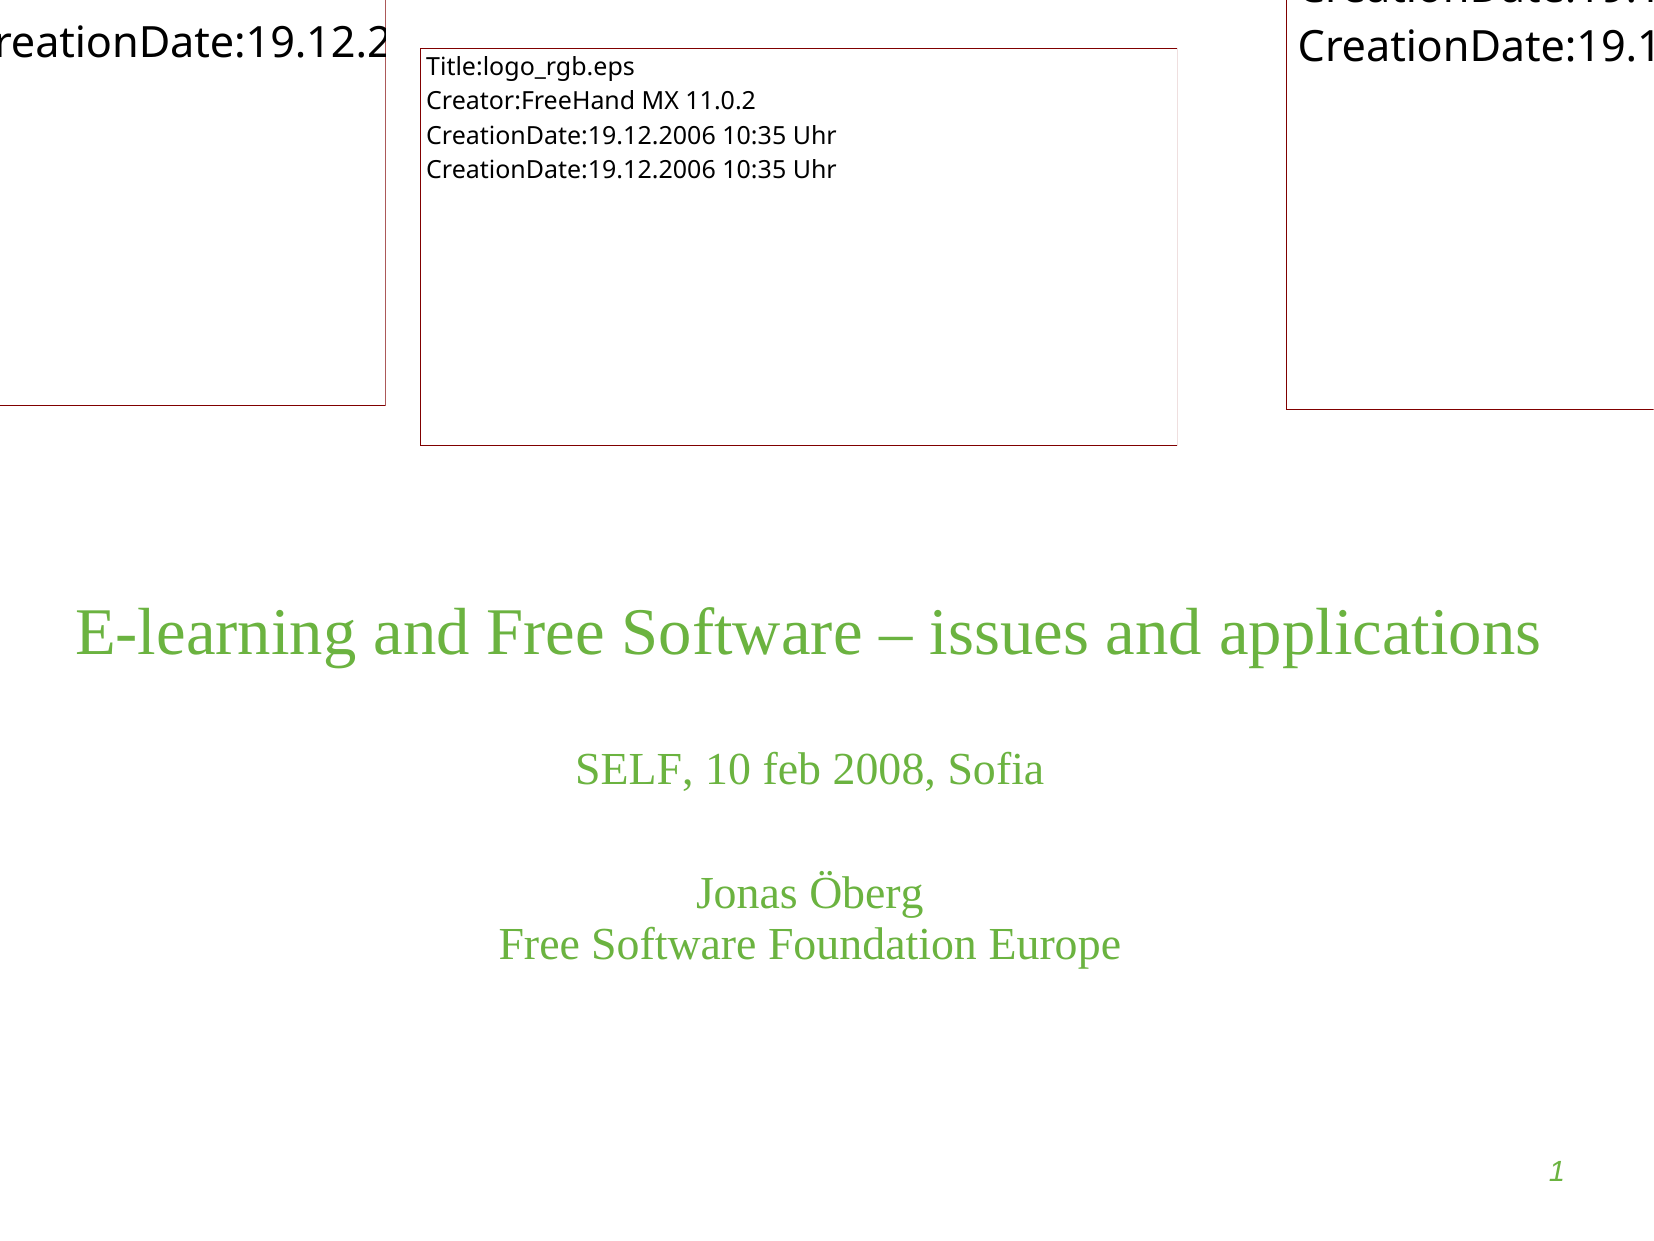

#
E-learning and Free Software – issues and applications
SELF, 10 feb 2008, Sofia
Jonas Öberg
Free Software Foundation Europe